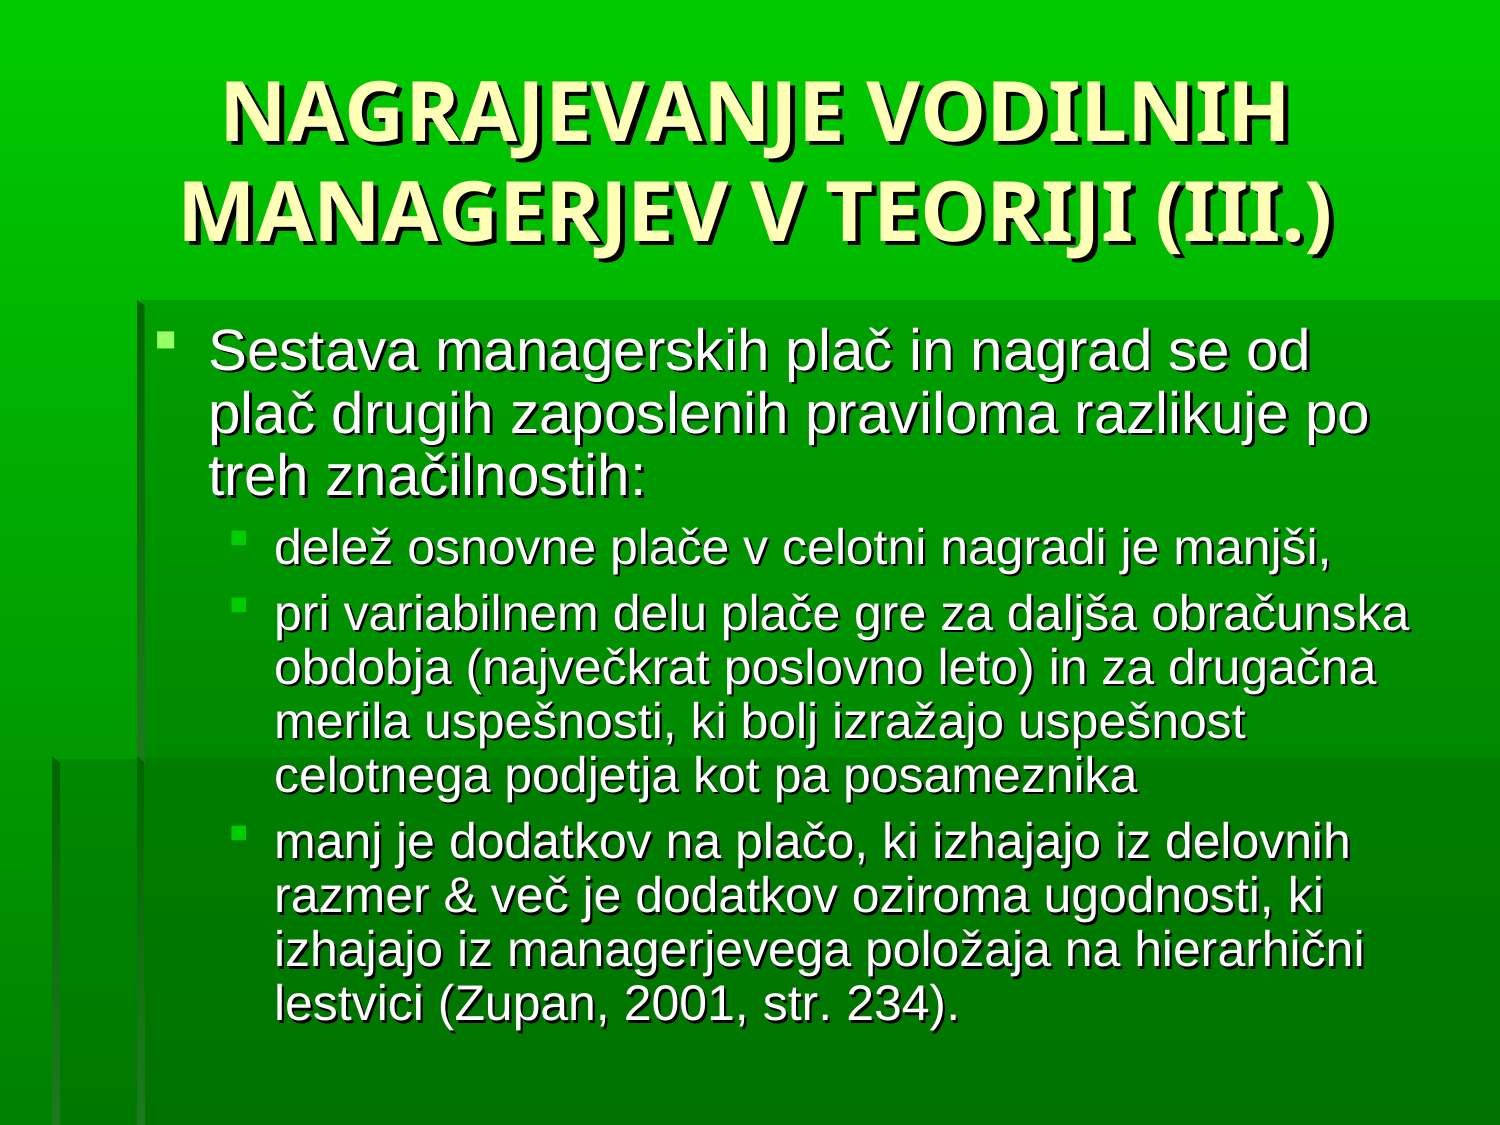

# NAGRAJEVANJE VODILNIH MANAGERJEV V TEORIJI (III.)
Sestava managerskih plač in nagrad se od plač drugih zaposlenih praviloma razlikuje po treh značilnostih:
delež osnovne plače v celotni nagradi je manjši,
pri variabilnem delu plače gre za daljša obračunska obdobja (največkrat poslovno leto) in za drugačna merila uspešnosti, ki bolj izražajo uspešnost celotnega podjetja kot pa posameznika
manj je dodatkov na plačo, ki izhajajo iz delovnih razmer & več je dodatkov oziroma ugodnosti, ki izhajajo iz managerjevega položaja na hierarhični lestvici (Zupan, 2001, str. 234).